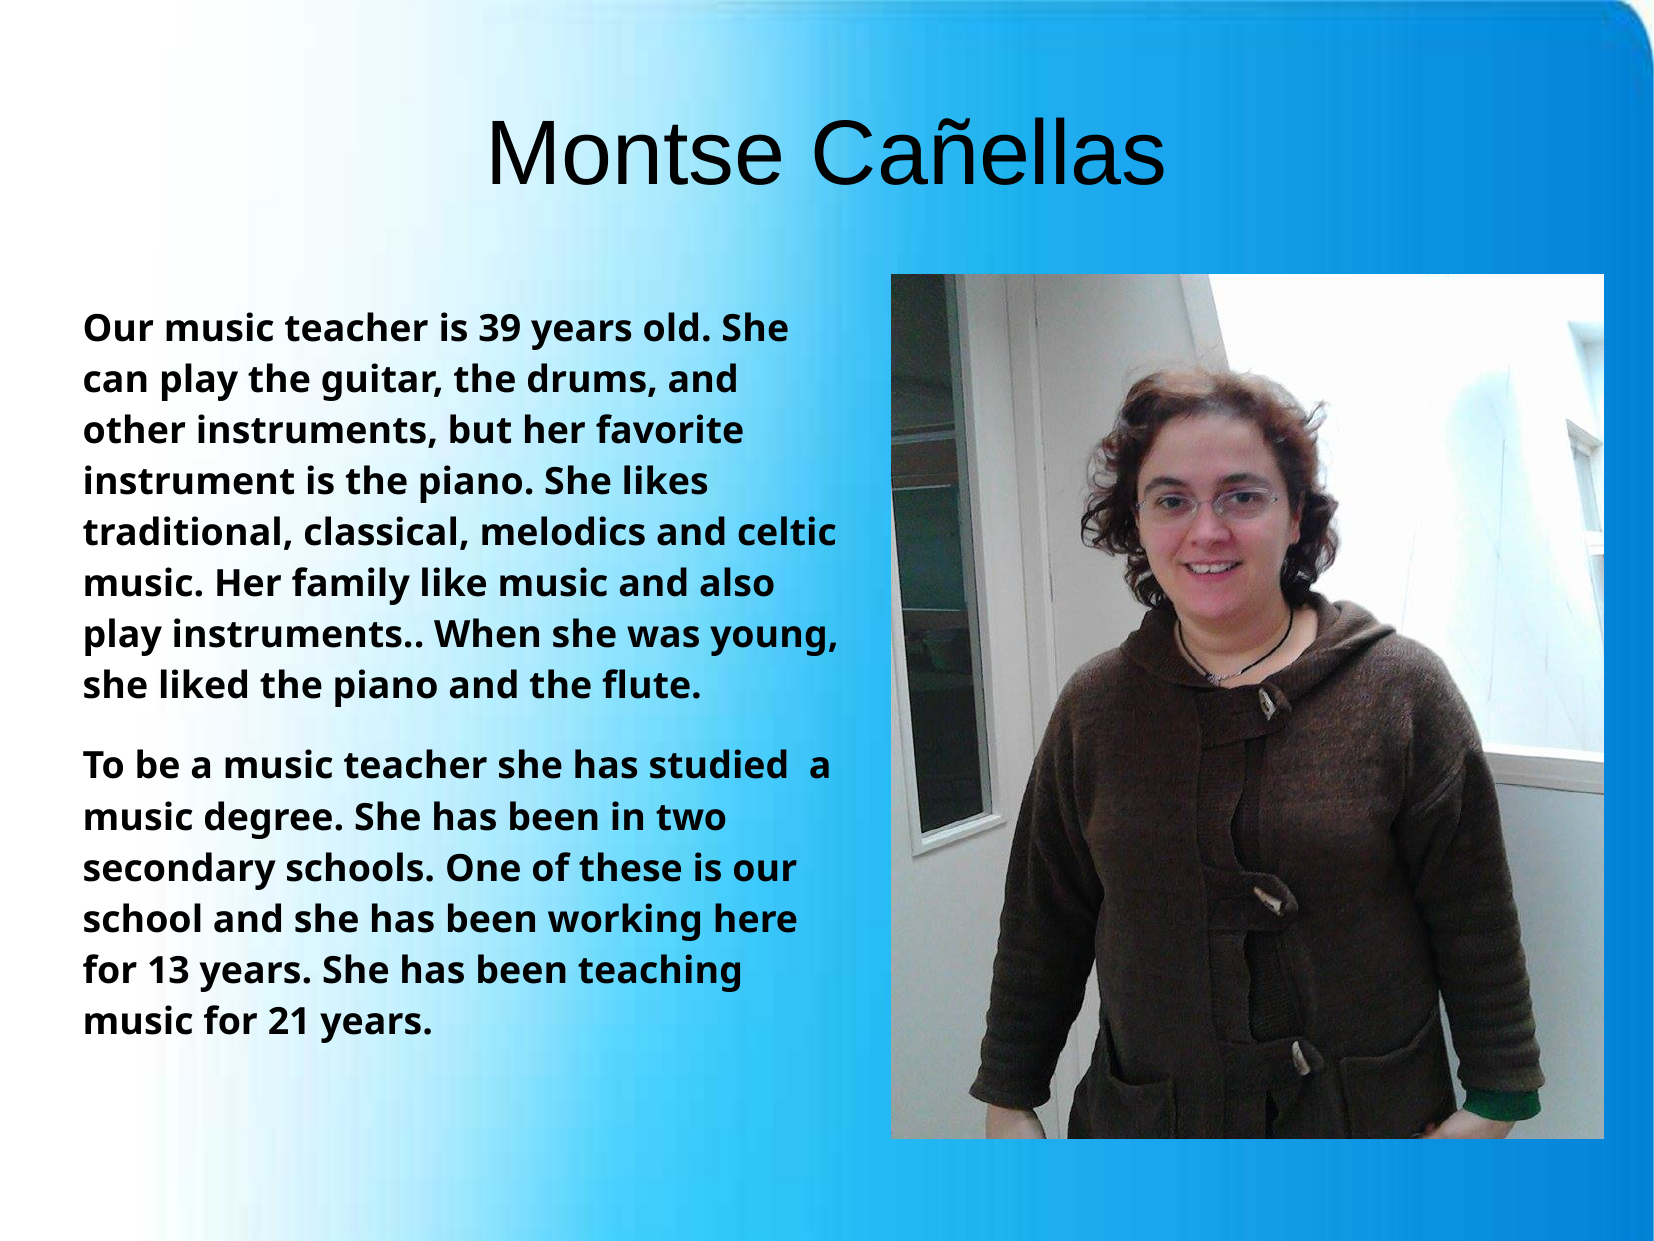

# Montse Cañellas
Our music teacher is 39 years old. She can play the guitar, the drums, and other instruments, but her favorite instrument is the piano. She likes traditional, classical, melodics and celtic music. Her family like music and also play instruments.. When she was young, she liked the piano and the flute.
To be a music teacher she has studied a music degree. She has been in two secondary schools. One of these is our school and she has been working here for 13 years. She has been teaching music for 21 years.